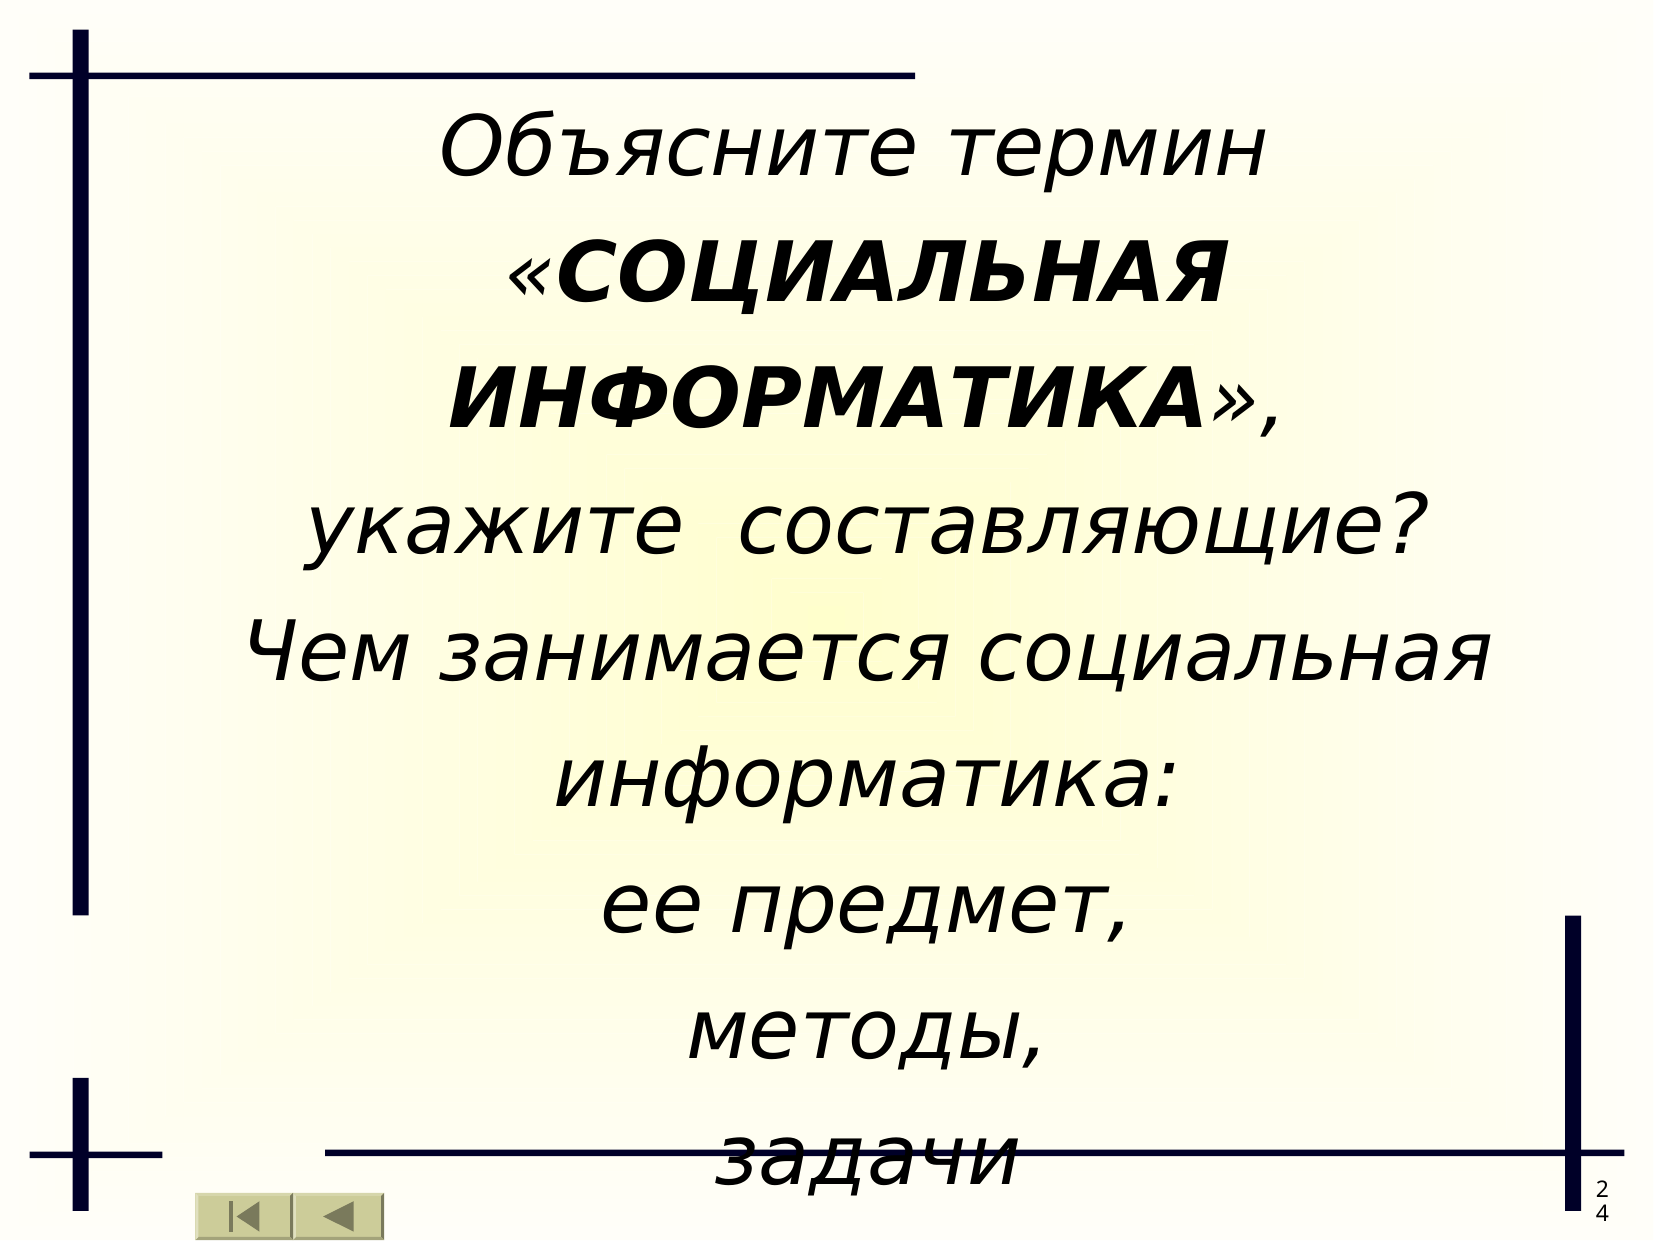

Объясните термин
«СОЦИАЛЬНАЯ ИНФОРМАТИКА»,
укажите составляющие?
Чем занимается социальная информатика:
ее предмет,
методы,
задачи